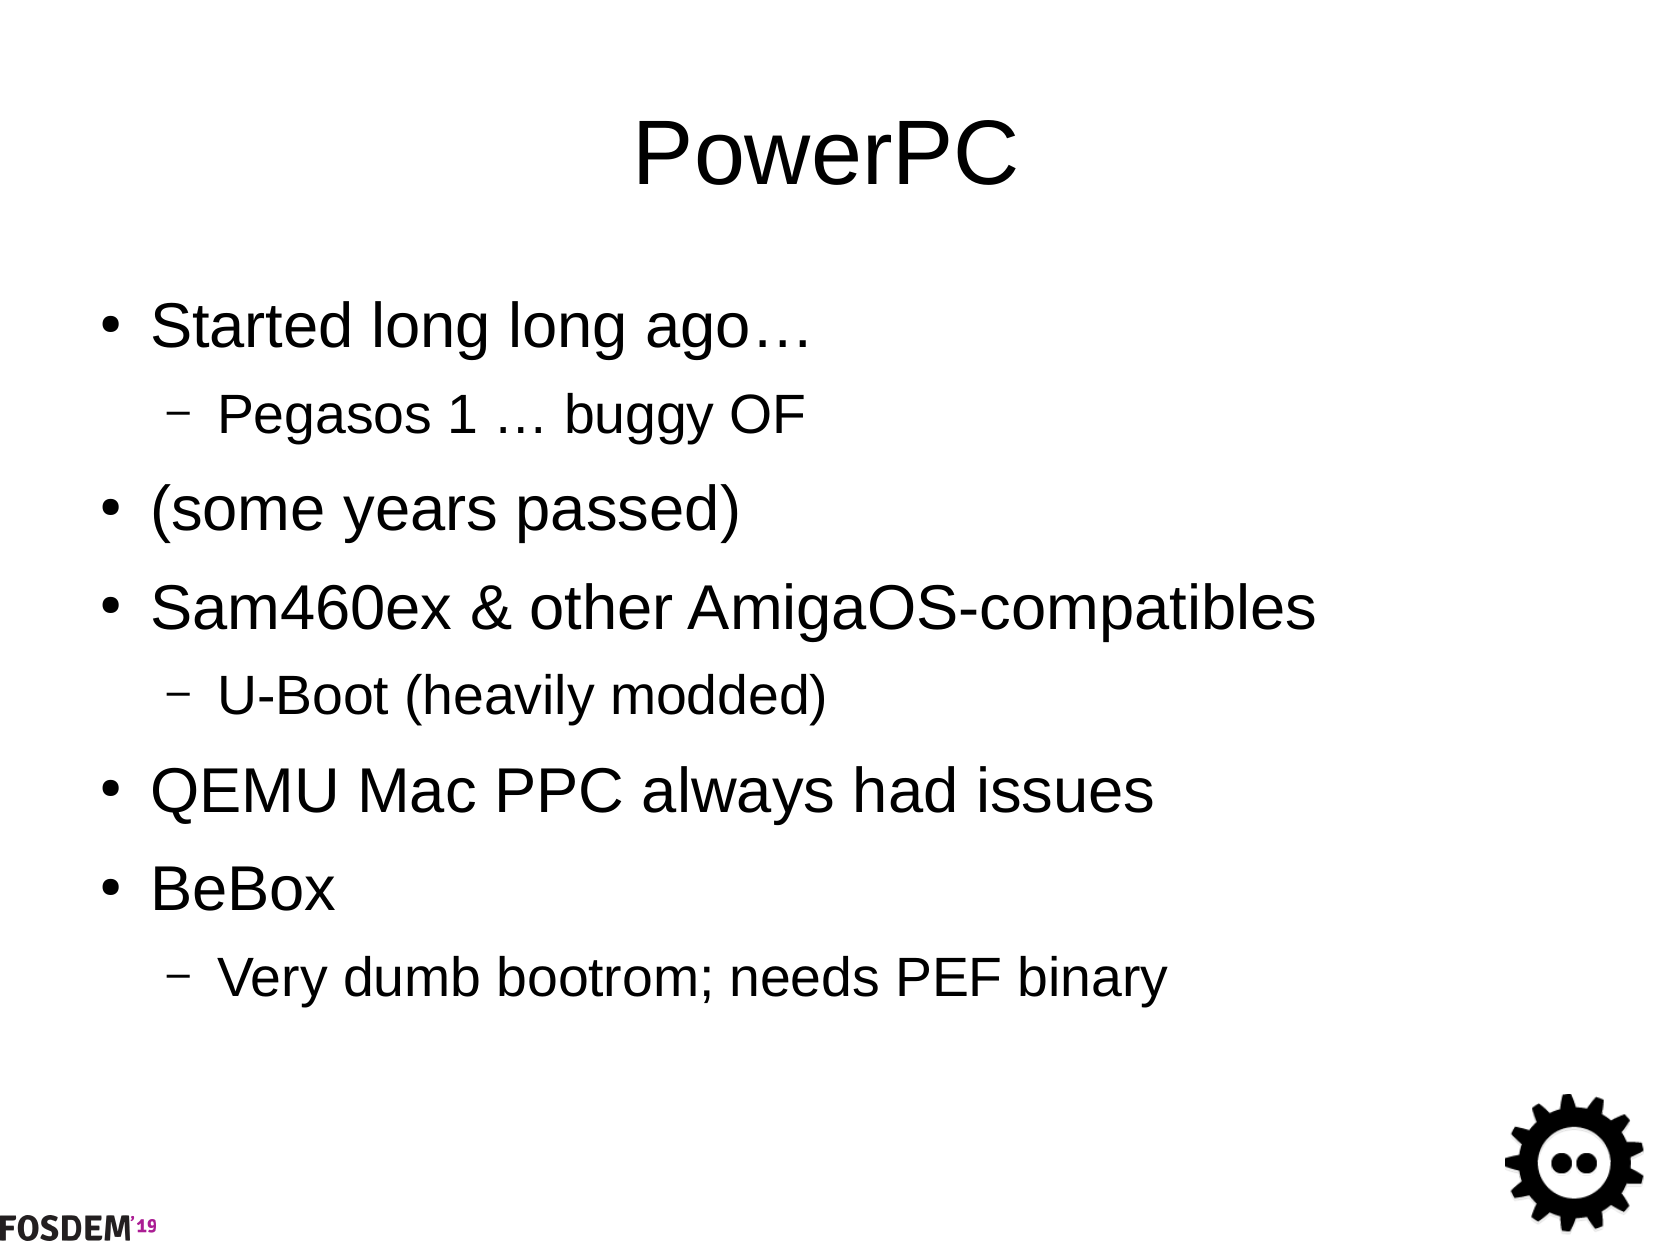

# PowerPC
Started long long ago…
Pegasos 1 … buggy OF
(some years passed)
Sam460ex & other AmigaOS-compatibles
U-Boot (heavily modded)
QEMU Mac PPC always had issues
BeBox
Very dumb bootrom; needs PEF binary